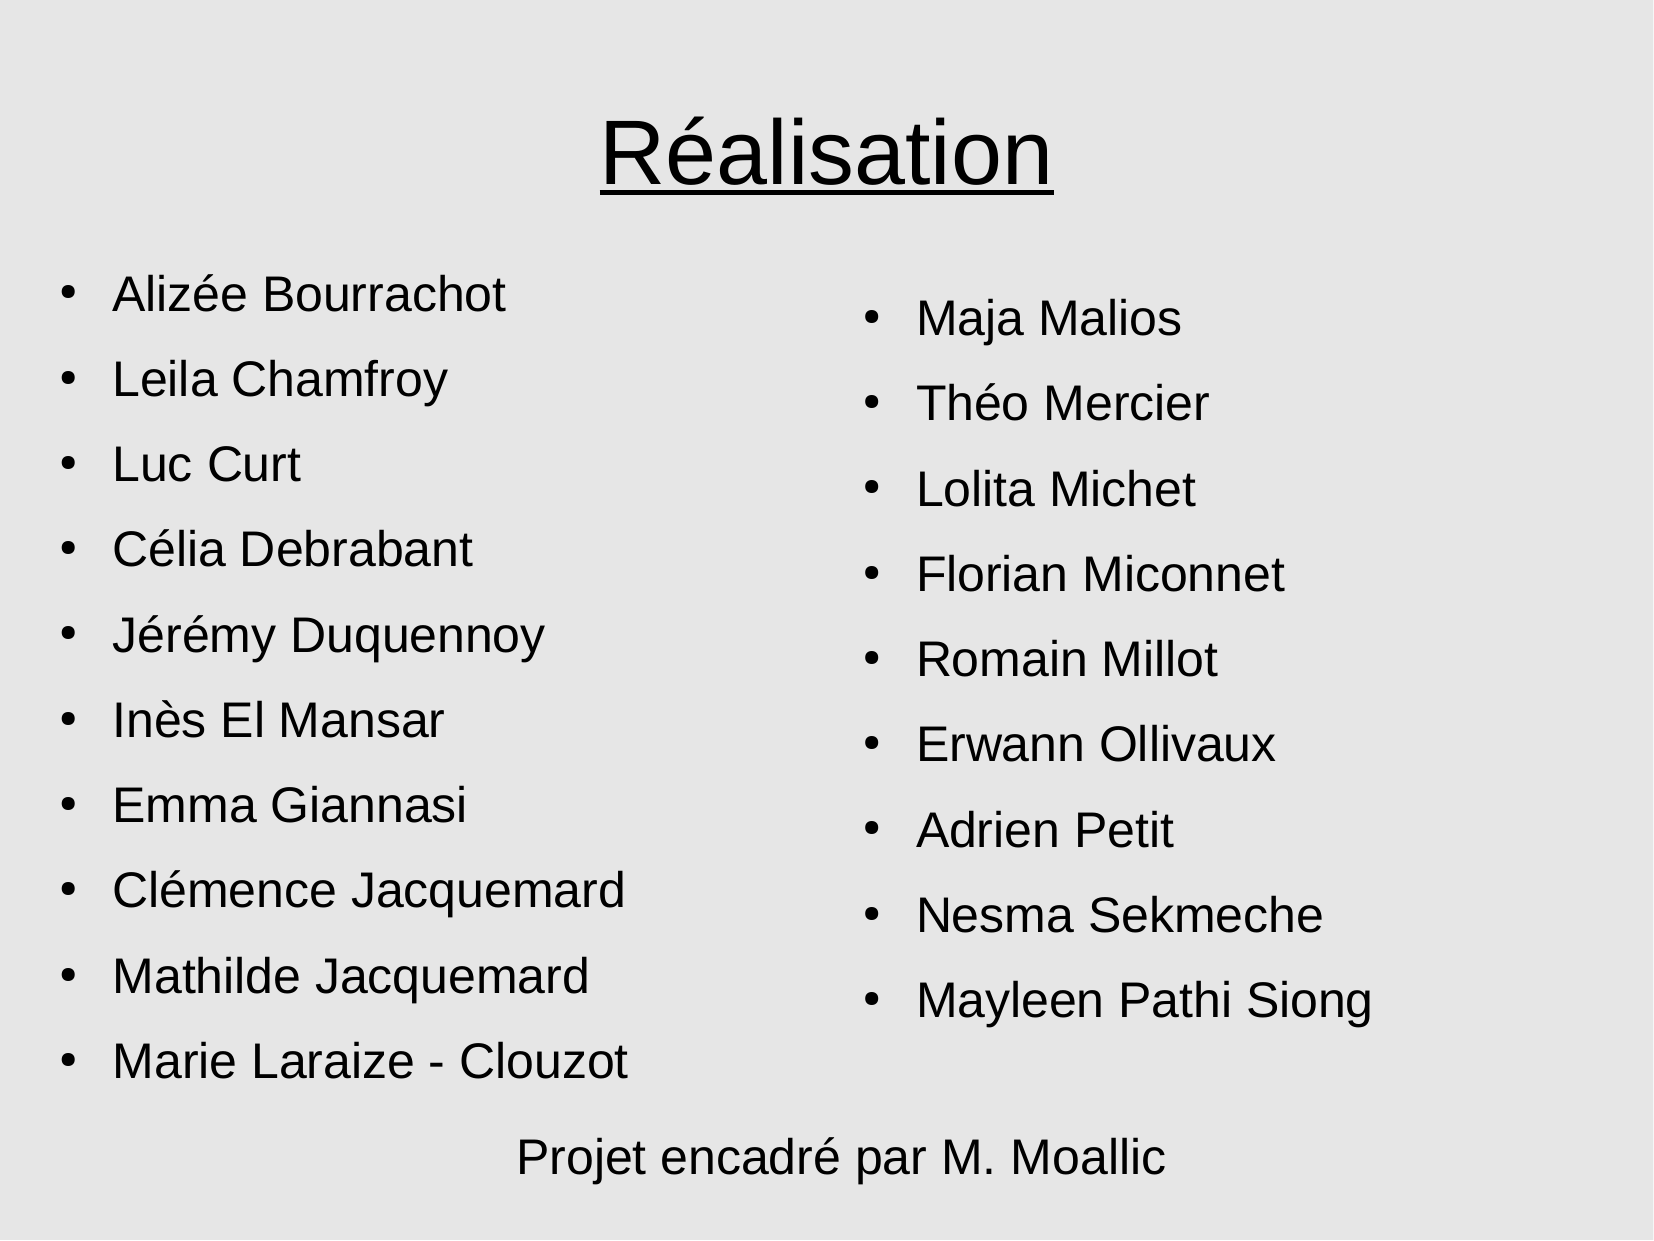

# Réalisation
Alizée Bourrachot
Leila Chamfroy
Luc Curt
Célia Debrabant
Jérémy Duquennoy
Inès El Mansar
Emma Giannasi
Clémence Jacquemard
Mathilde Jacquemard
Marie Laraize - Clouzot
Maja Malios
Théo Mercier
Lolita Michet
Florian Miconnet
Romain Millot
Erwann Ollivaux
Adrien Petit
Nesma Sekmeche
Mayleen Pathi Siong
Projet encadré par M. Moallic